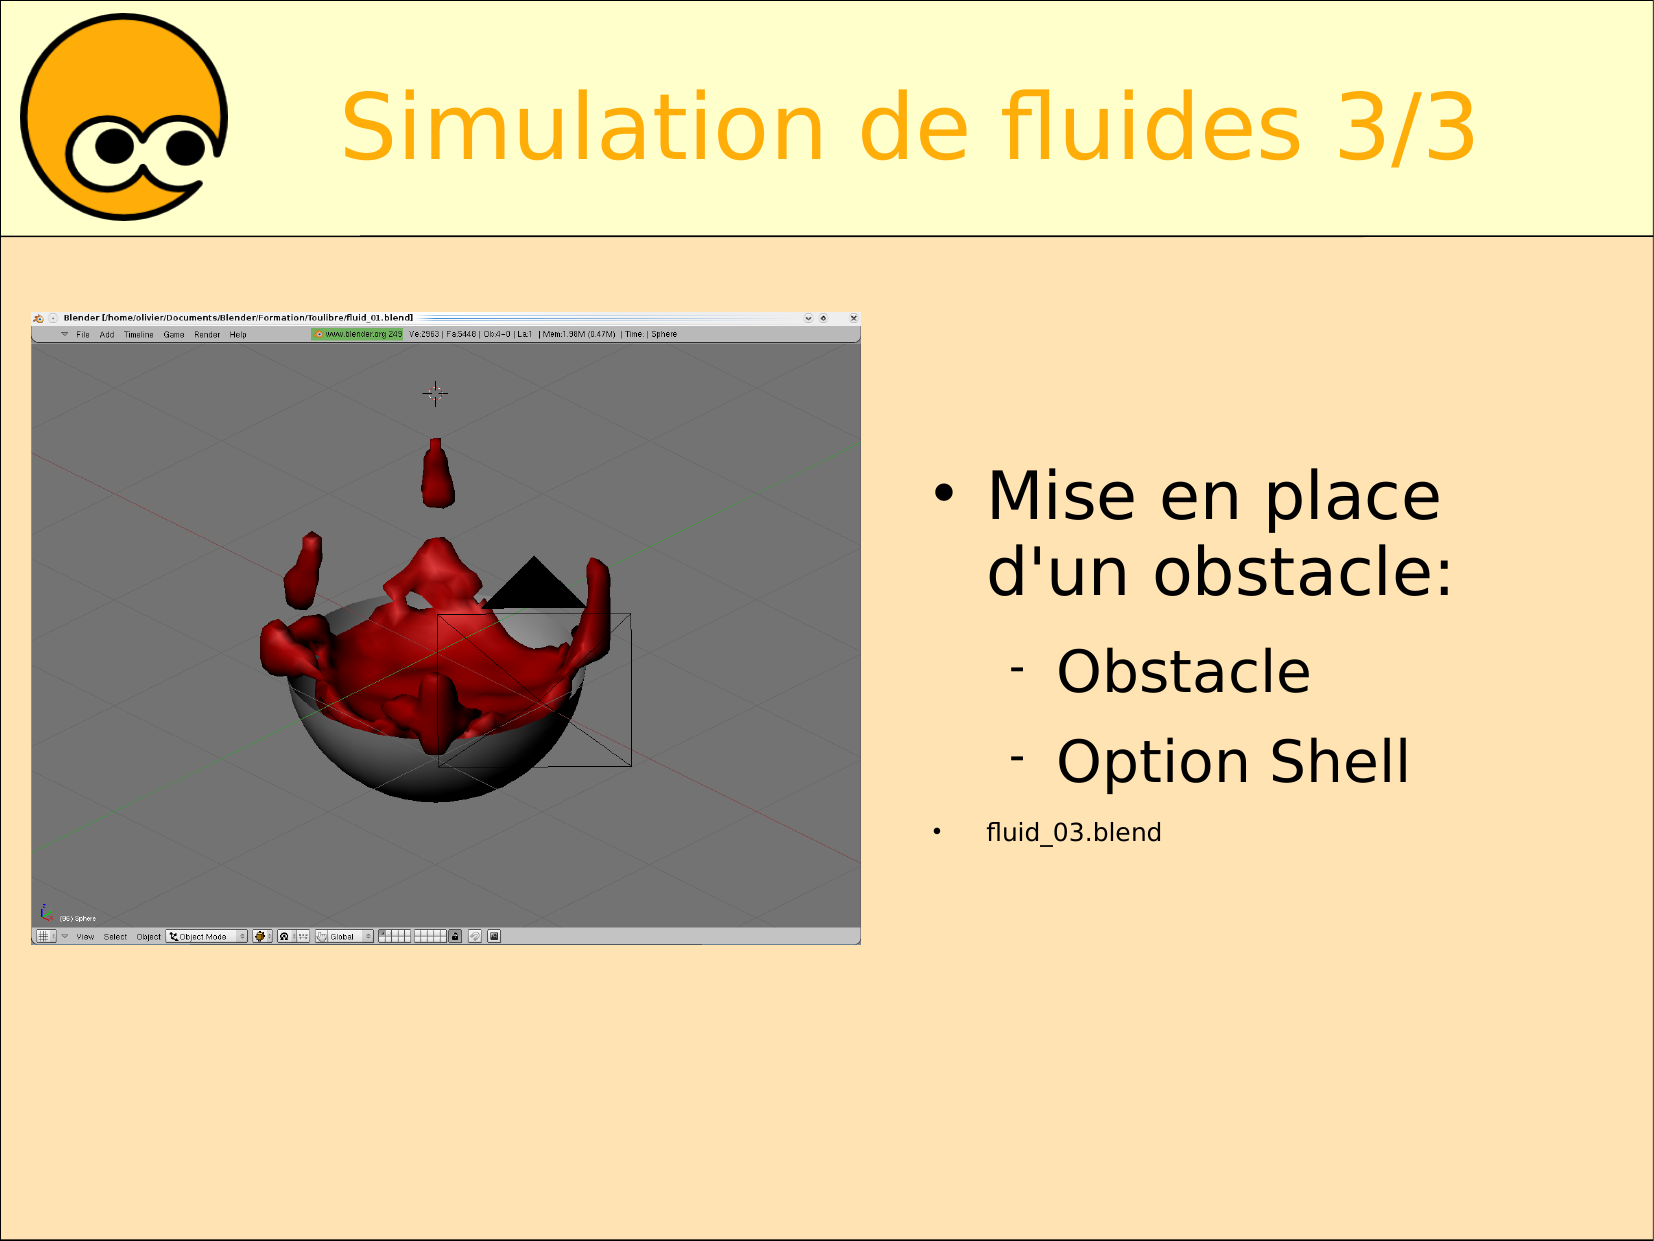

# Simulation de fluides 3/3
Mise en place d'un obstacle:
Obstacle
Option Shell
fluid_03.blend